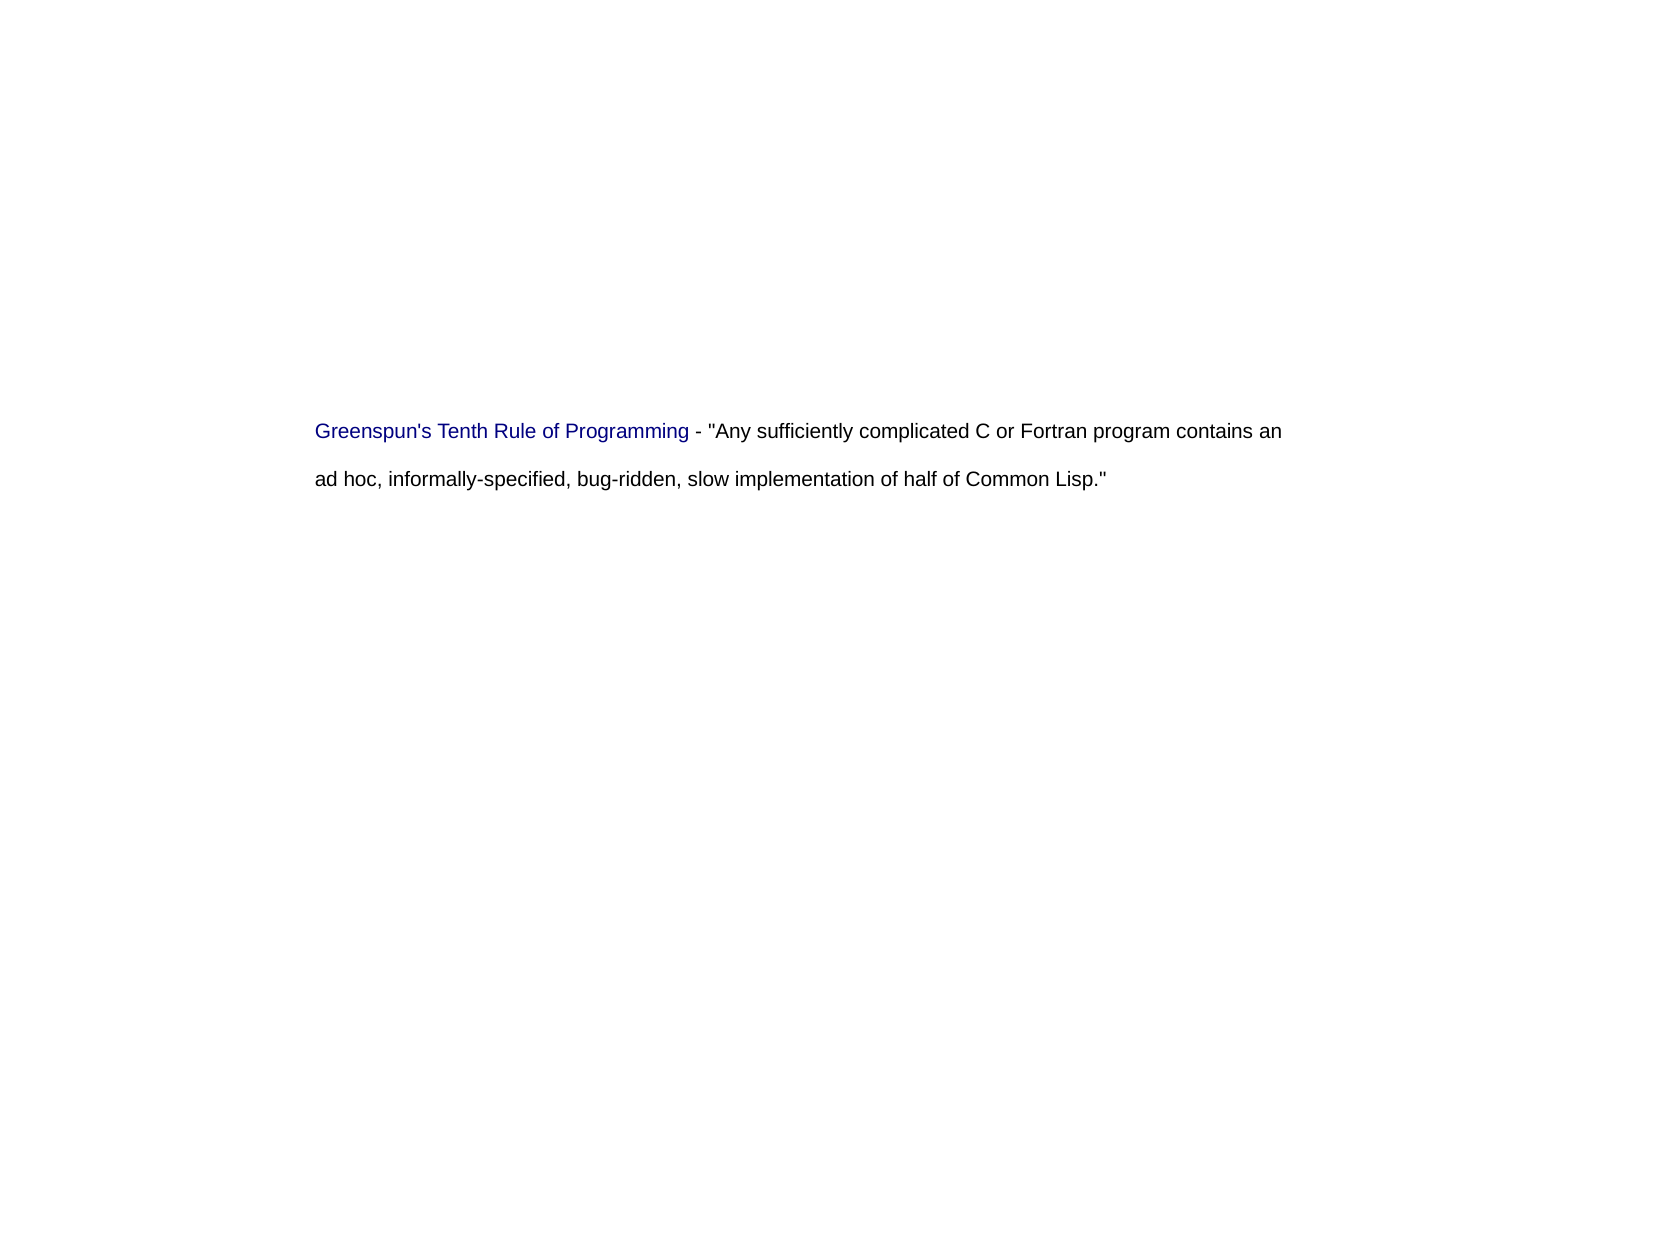

Greenspun's Tenth Rule of Programming - "Any sufficiently complicated C or Fortran program contains an
ad hoc, informally-specified, bug-ridden, slow implementation of half of Common Lisp."